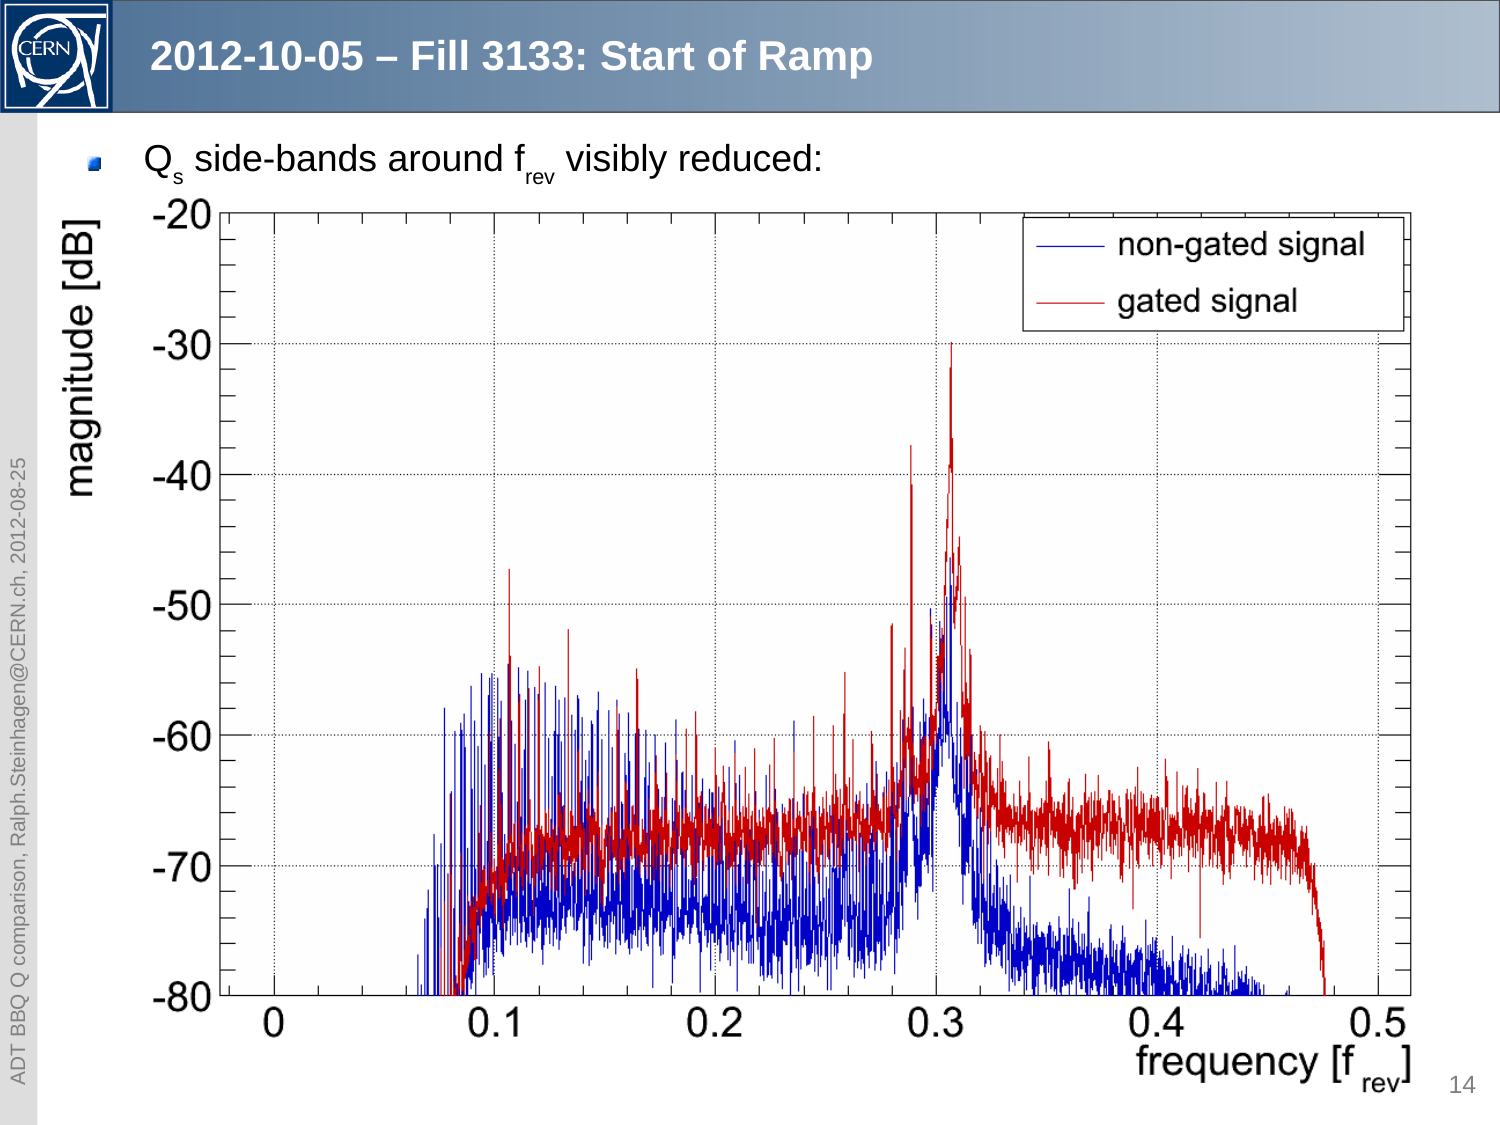

# 2012-10-05 – Fill 3133: Start of Ramp
Qs side-bands around frev visibly reduced: